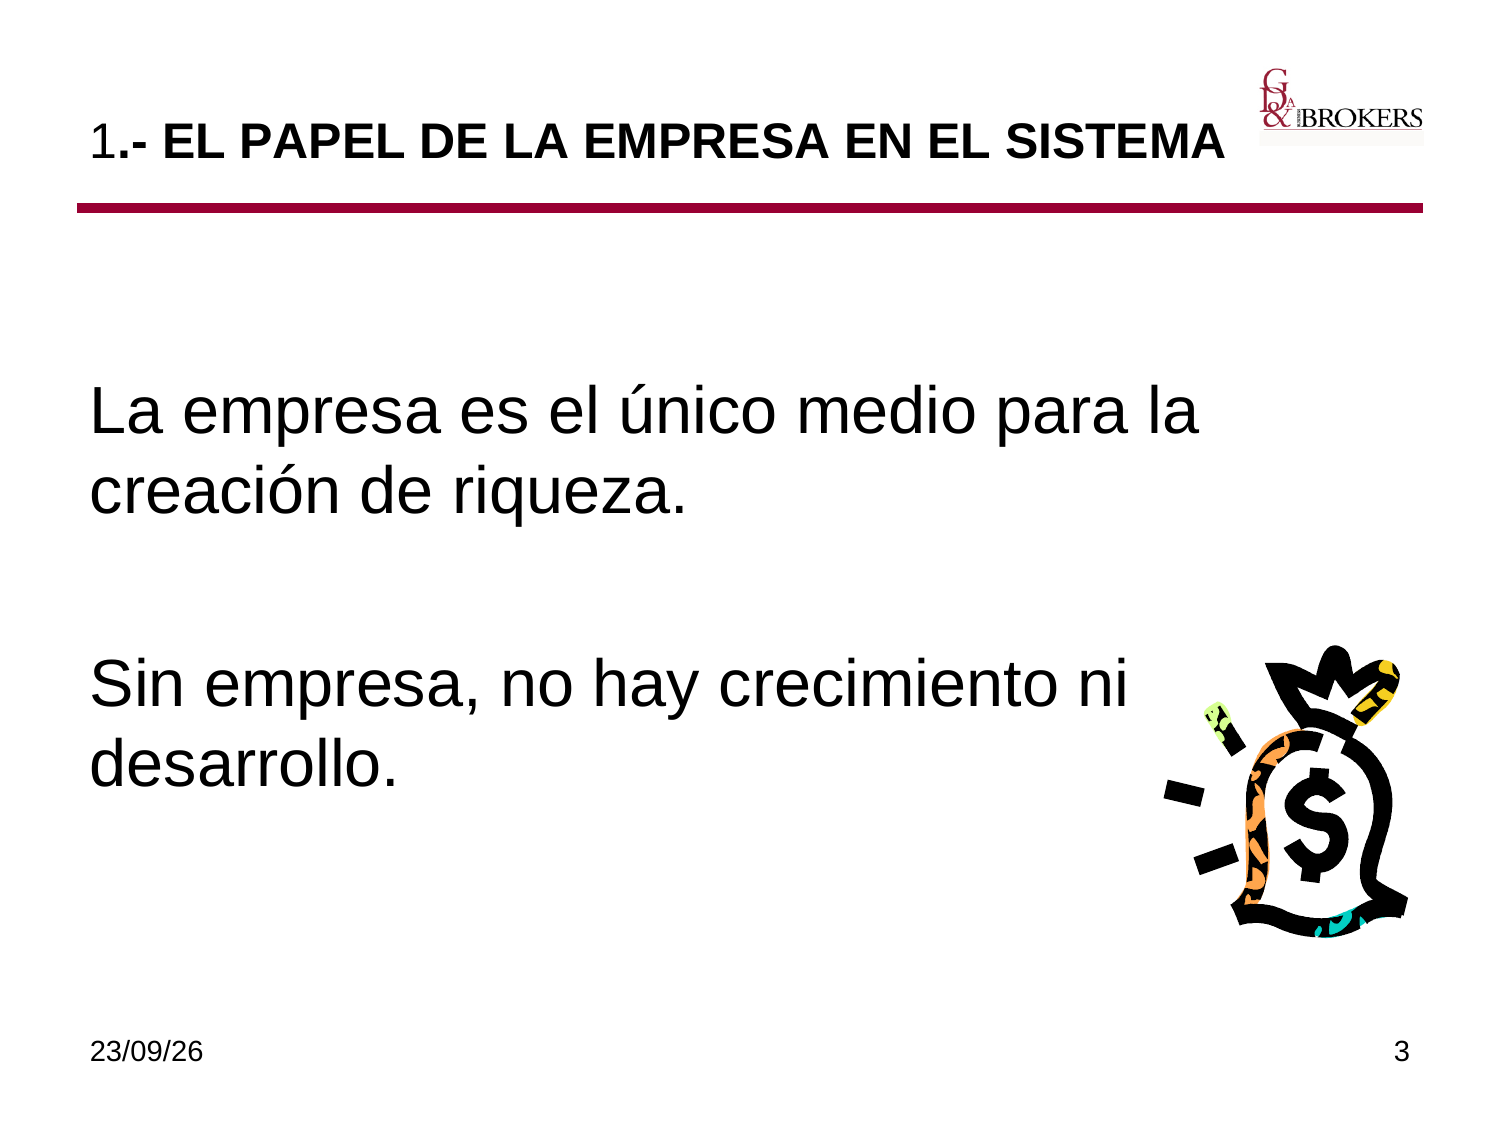

# 1.- EL PAPEL DE LA EMPRESA EN EL SISTEMA
La empresa es el único medio para la creación de riqueza.
Sin empresa, no hay crecimiento ni desarrollo.
3